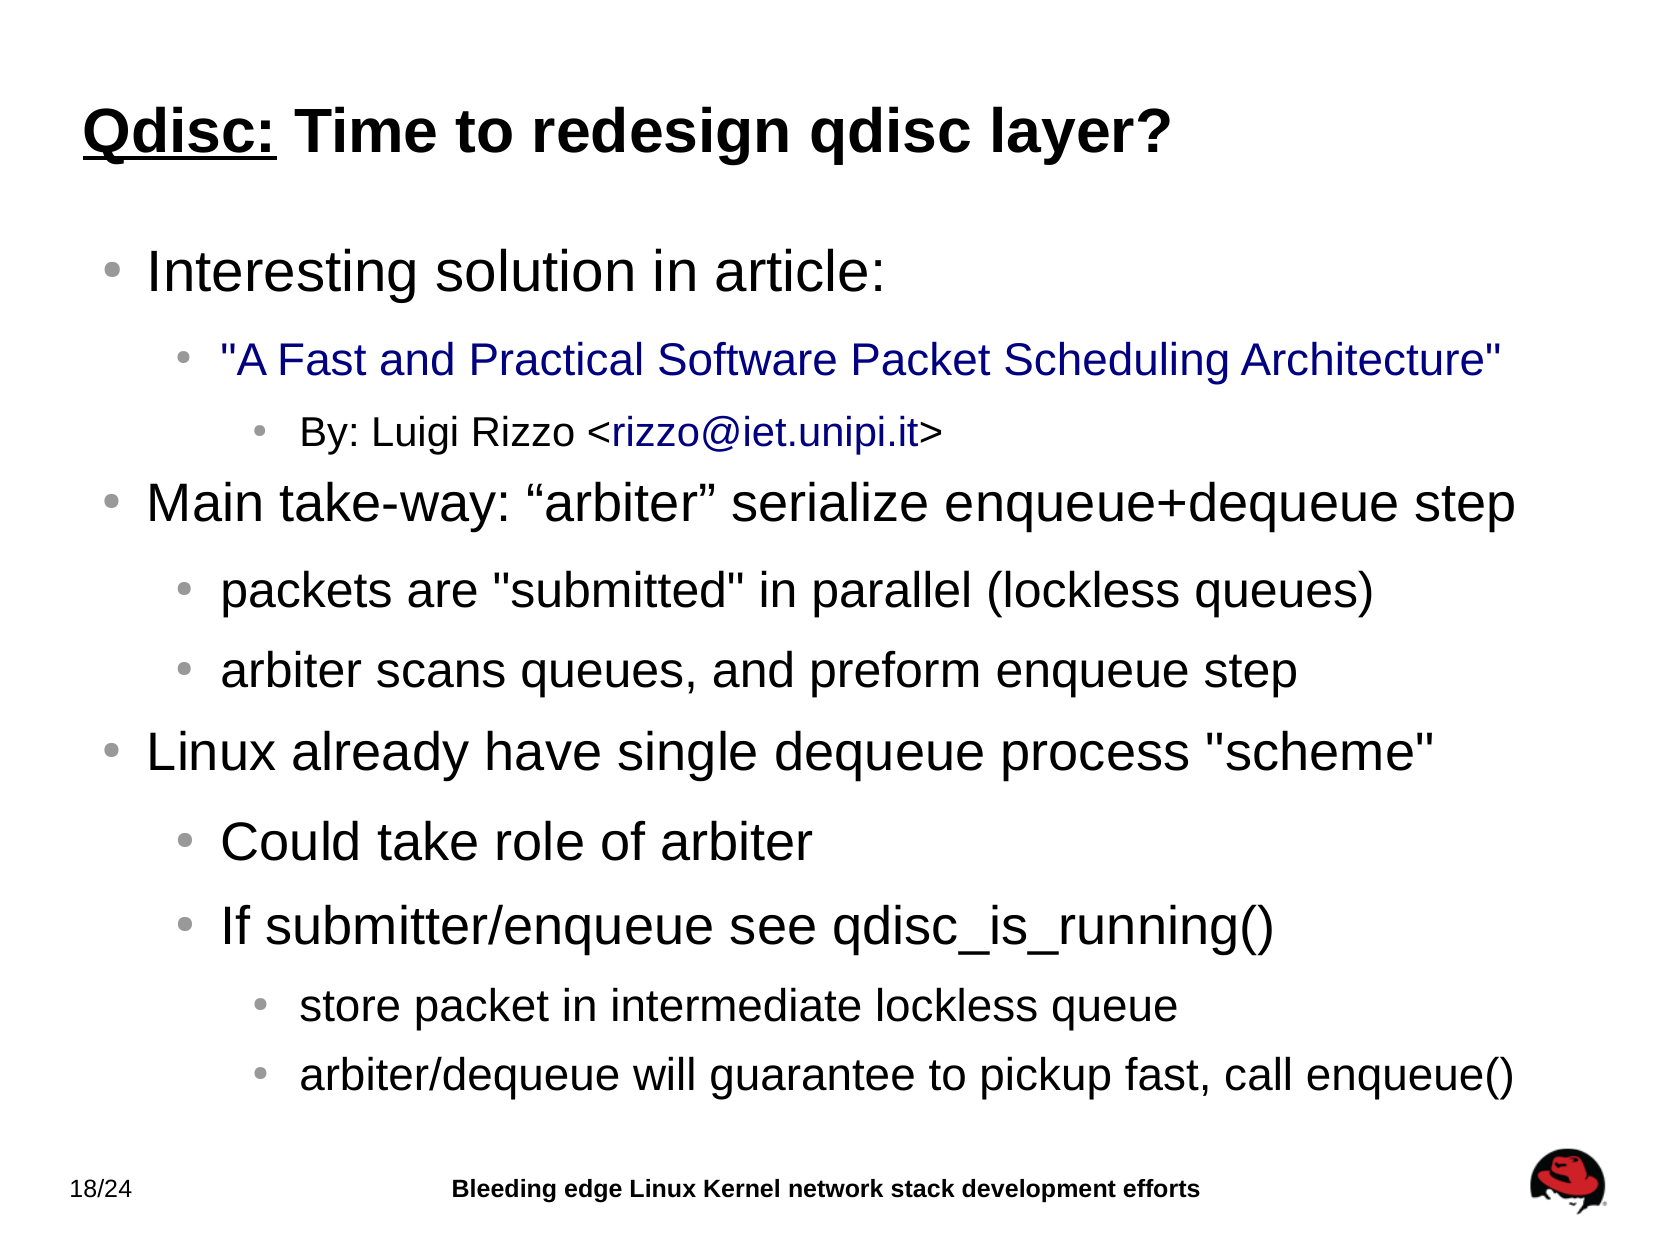

# Qdisc: Time to redesign qdisc layer?
Interesting solution in article:
"A Fast and Practical Software Packet Scheduling Architecture"
By: Luigi Rizzo <rizzo@iet.unipi.it>
Main take-way: “arbiter” serialize enqueue+dequeue step
packets are "submitted" in parallel (lockless queues)
arbiter scans queues, and preform enqueue step
Linux already have single dequeue process "scheme"
Could take role of arbiter
If submitter/enqueue see qdisc_is_running()
store packet in intermediate lockless queue
arbiter/dequeue will guarantee to pickup fast, call enqueue()